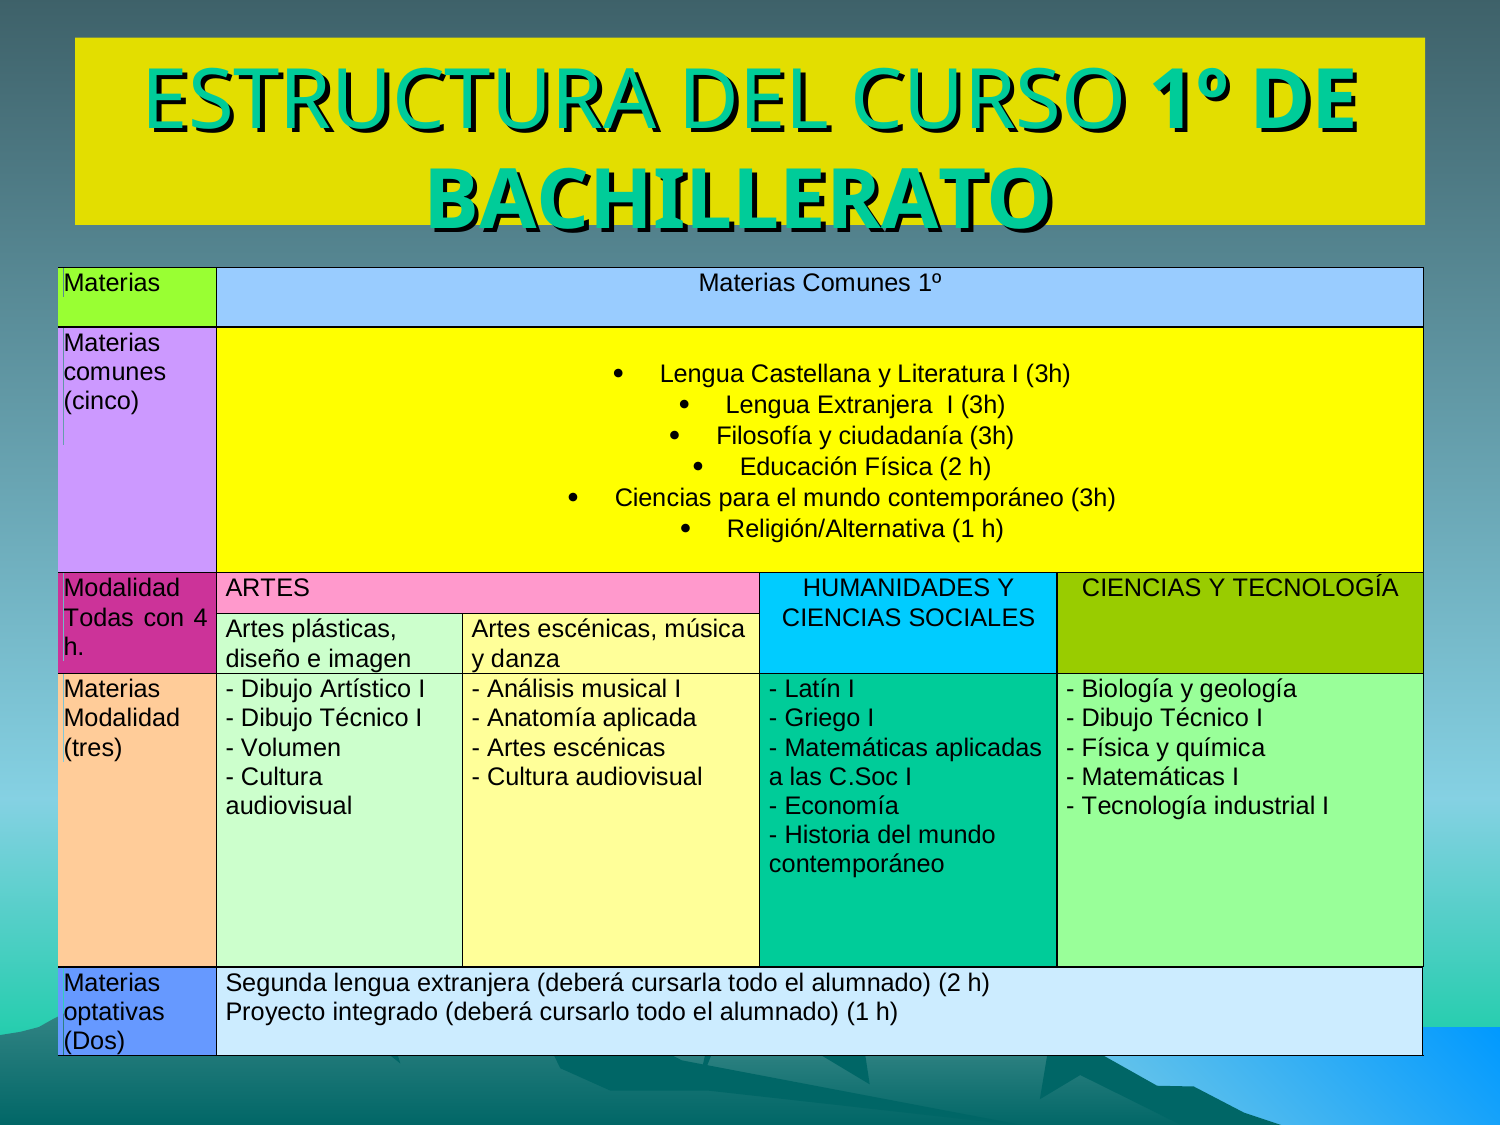

# ESTRUCTURA DEL CURSO 1º DE BACHILLERATO